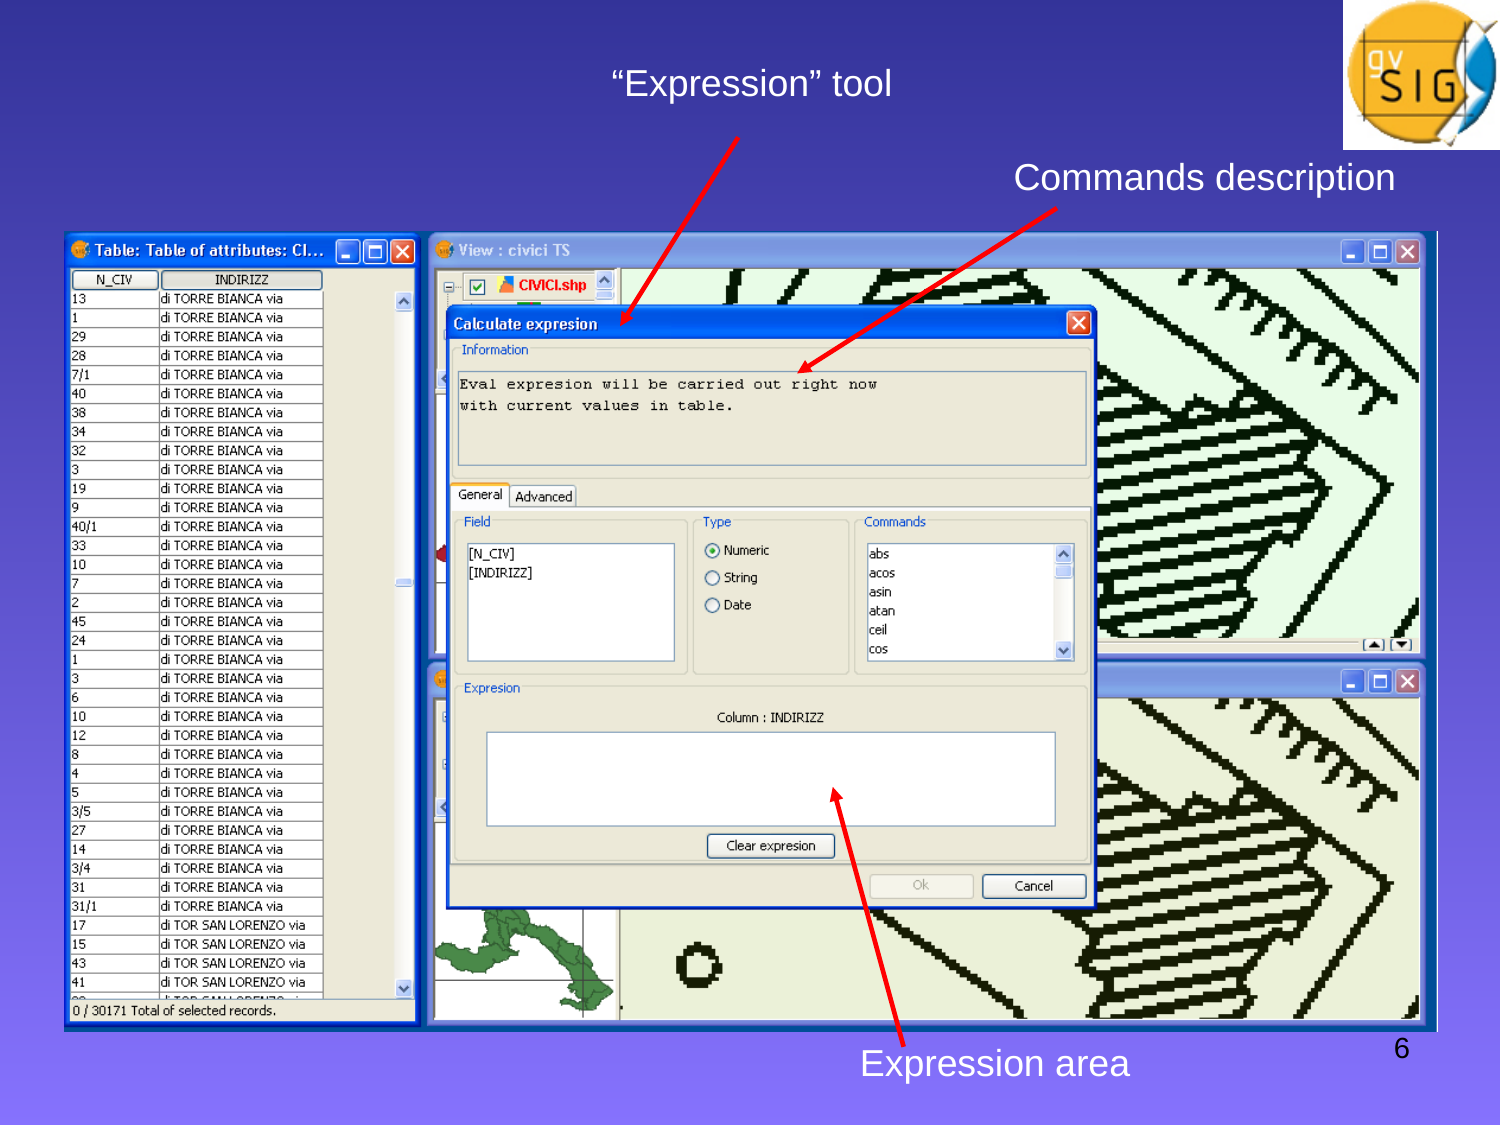

“Expression” tool
Commands description
6
Expression area